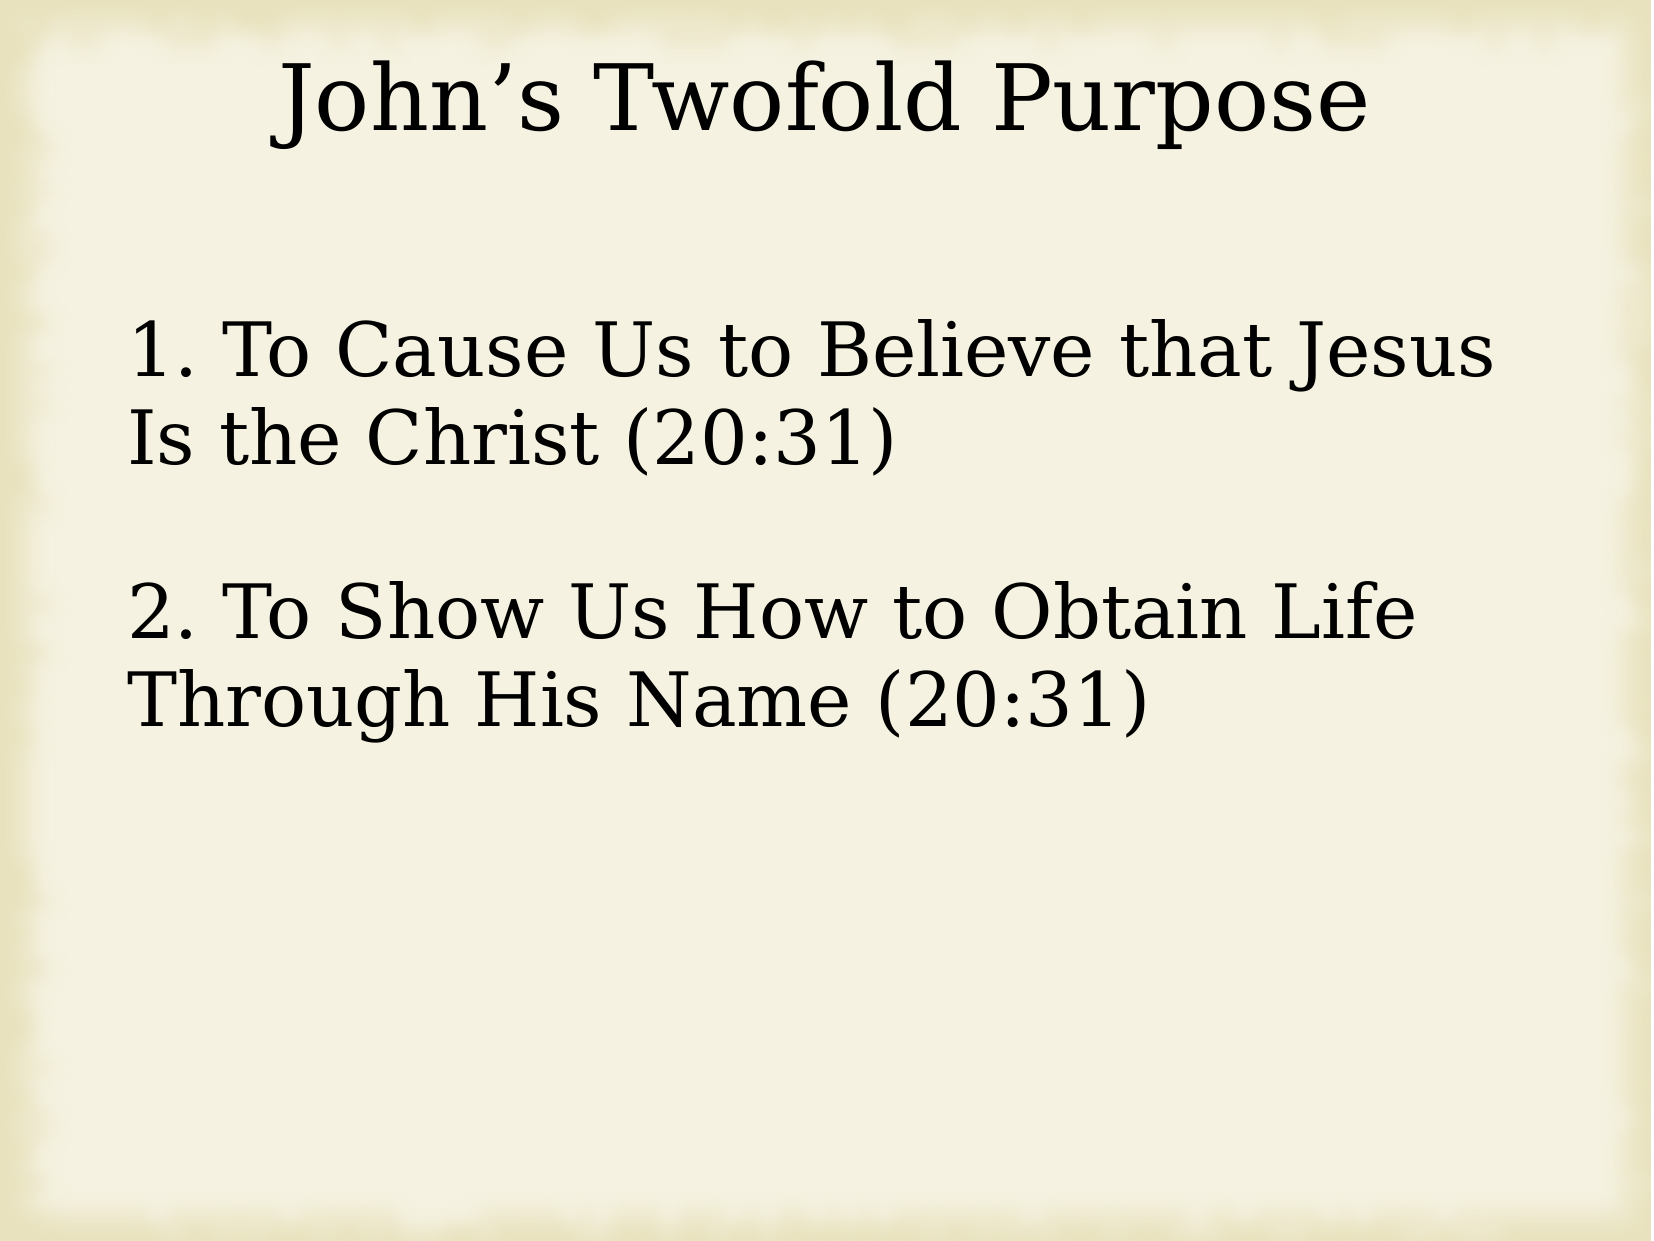

John’s Twofold Purpose
1. To Cause Us to Believe that Jesus Is the Christ (20:31)
2. To Show Us How to Obtain Life Through His Name (20:31)